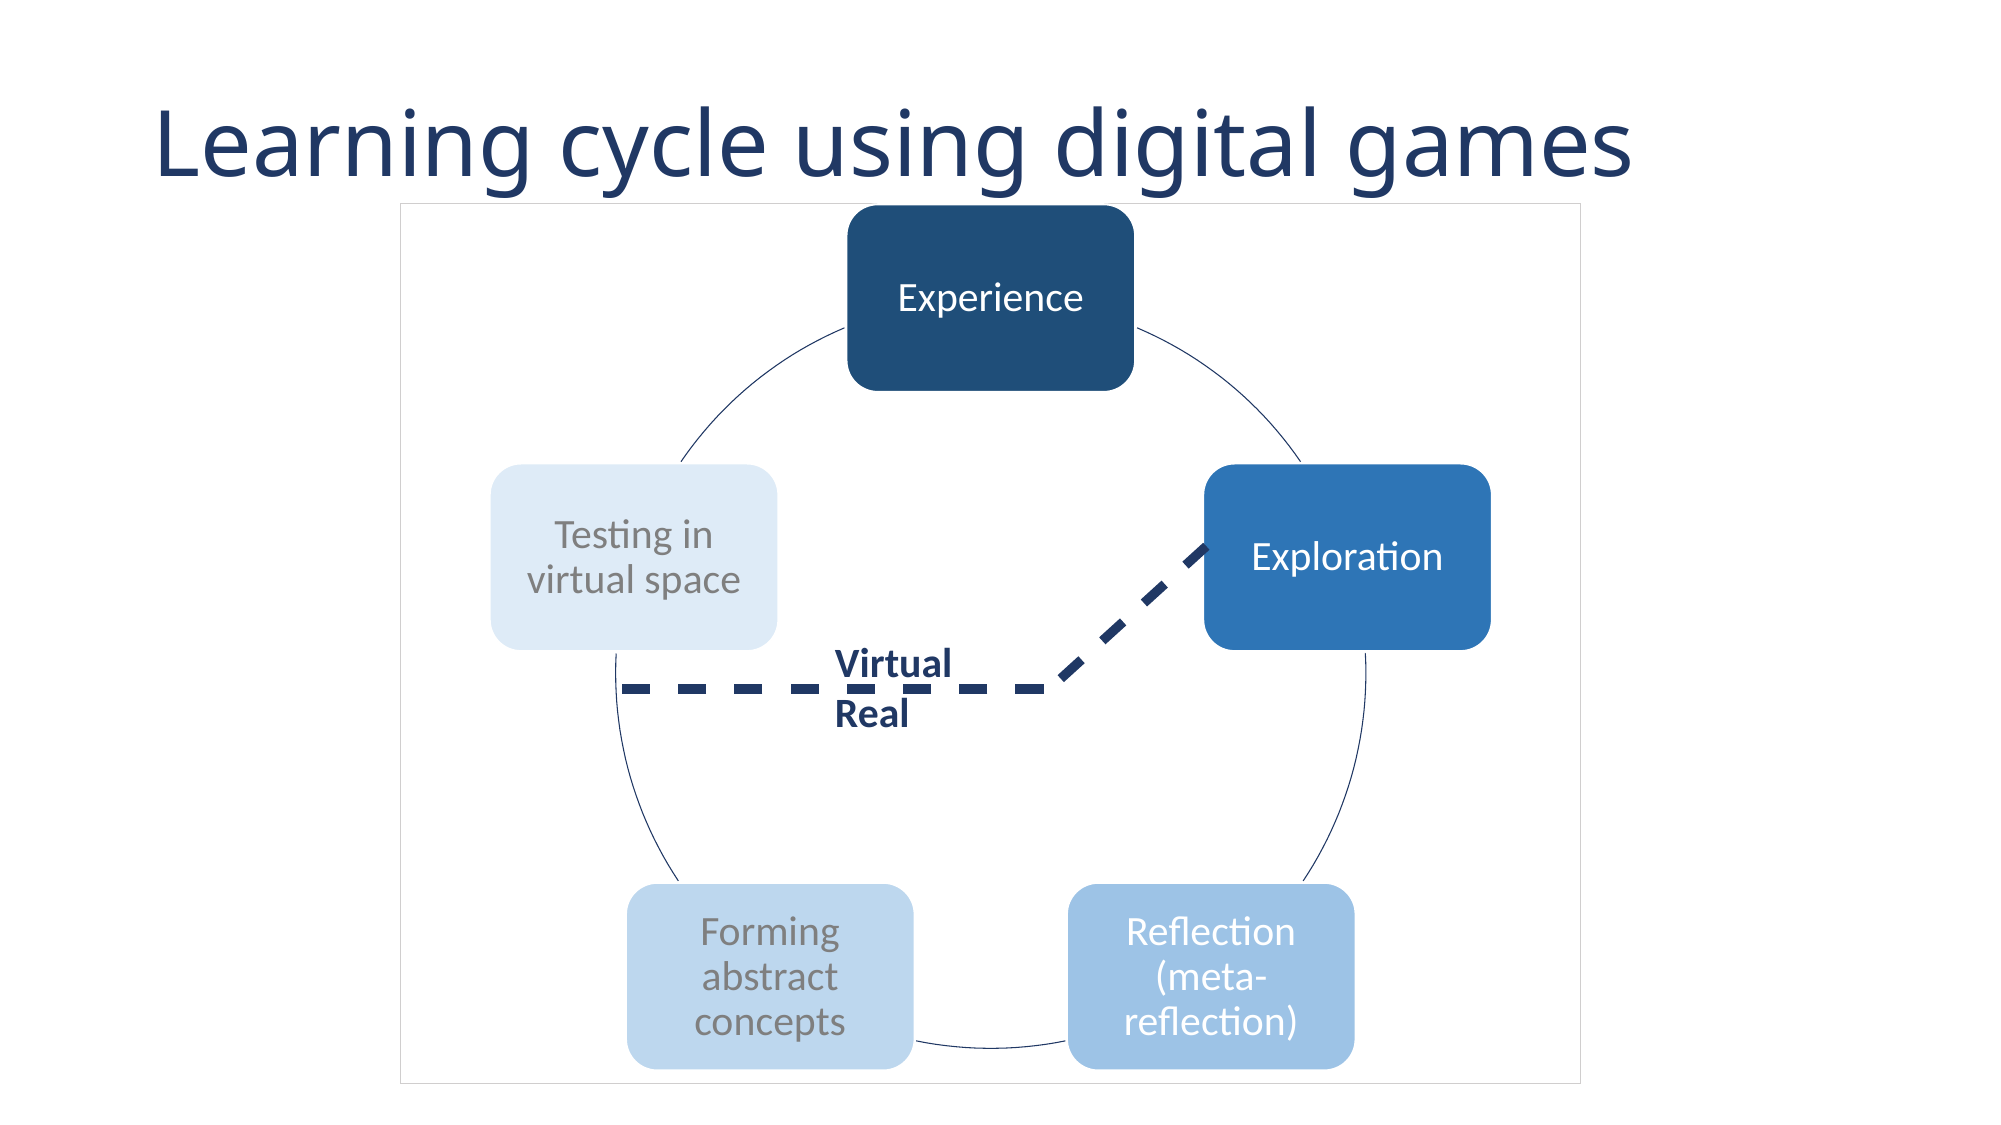

# Learning cycle using digital games
Experience
Testing in virtual space
Exploration
Forming abstract concepts
Reflection (meta-reflection)
Virtual
Real